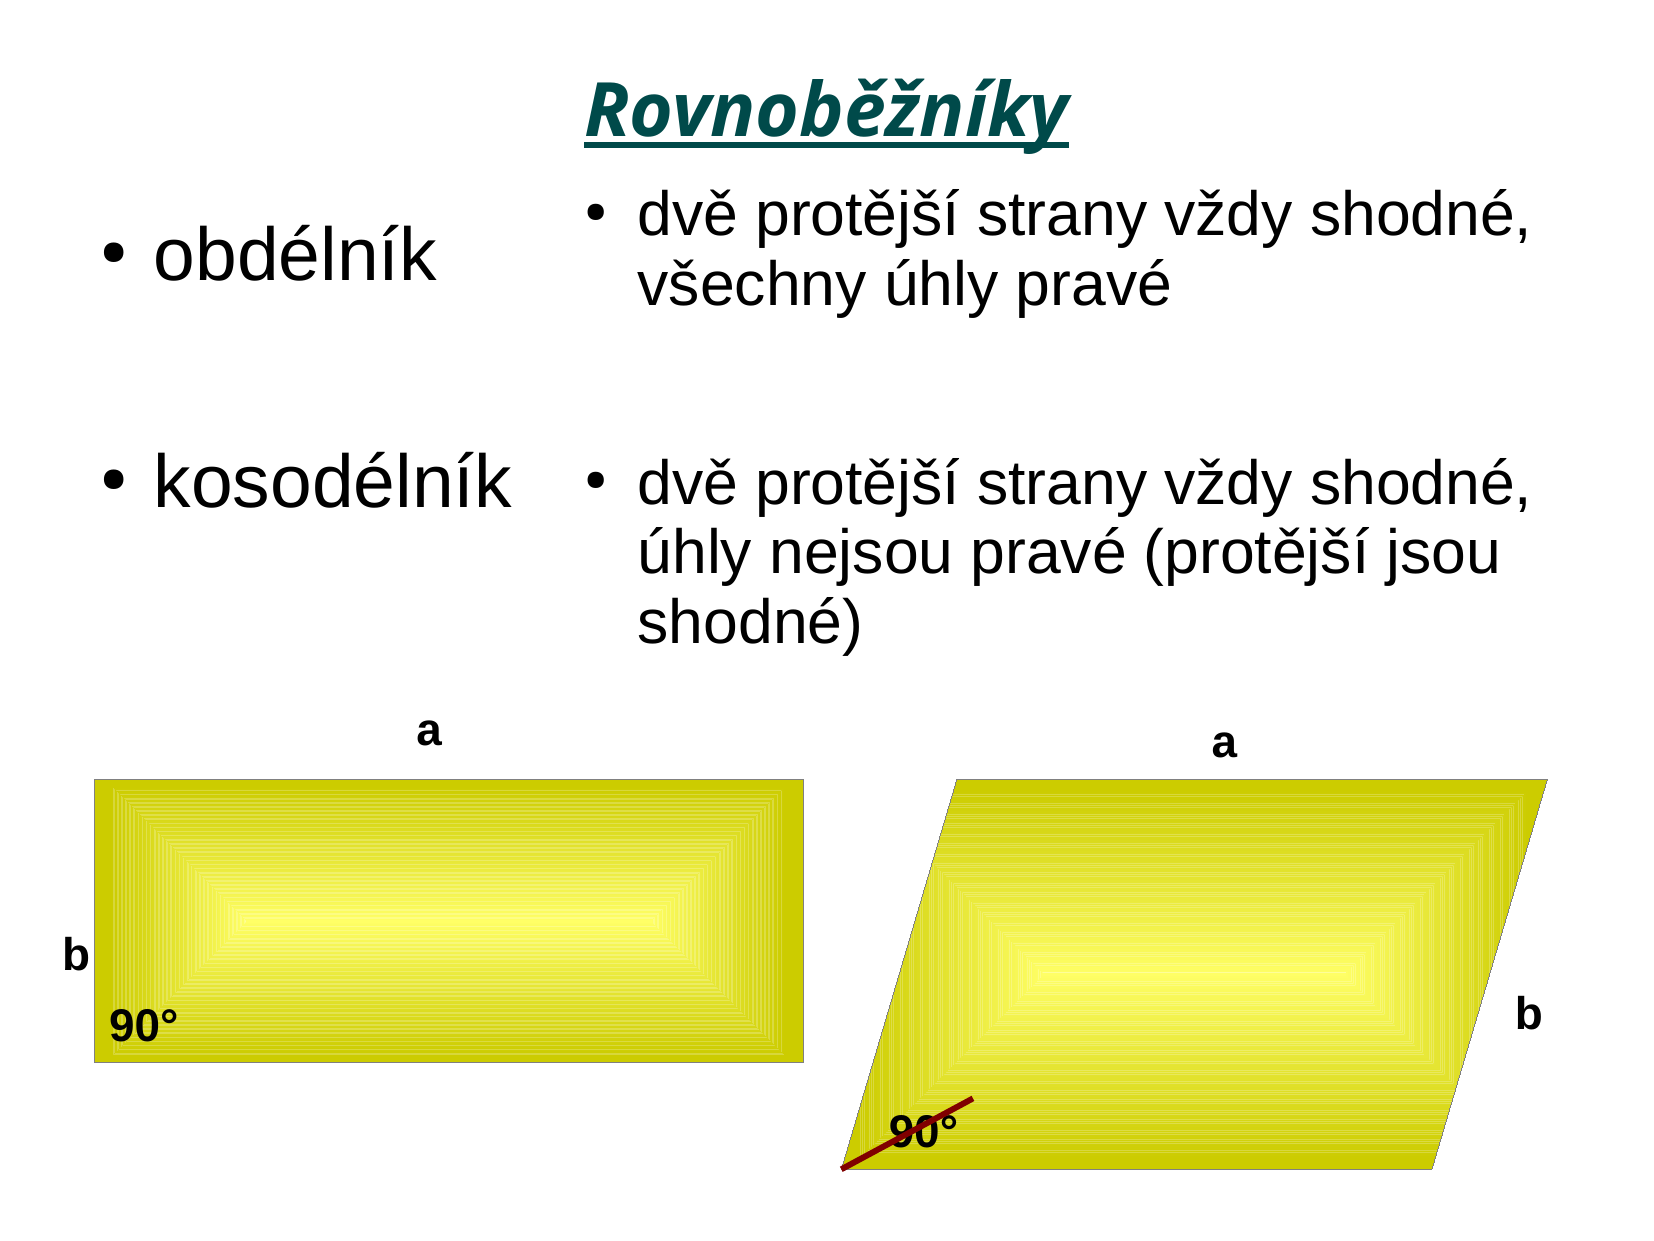

# Rovnoběžníky
dvě protější strany vždy shodné, všechny úhly pravé
dvě protější strany vždy shodné, úhly nejsou pravé (protější jsou shodné)
obdélník
kosodélník
a
a
b
b
90°
90°